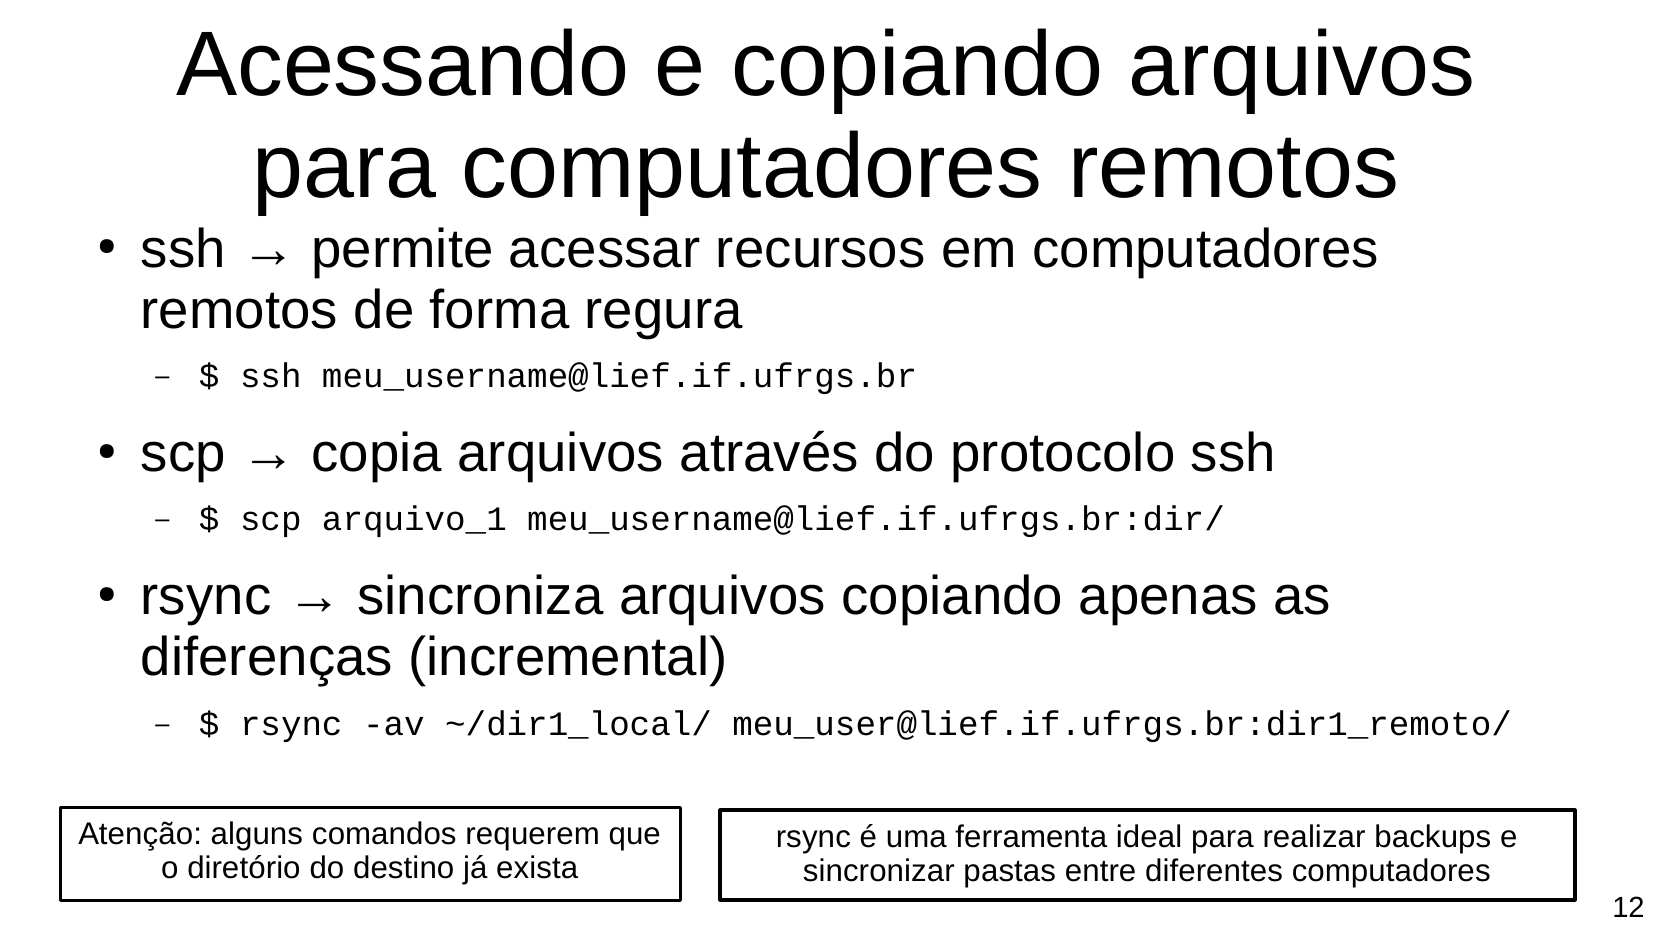

# Acessando e copiando arquivos para computadores remotos
ssh → permite acessar recursos em computadores remotos de forma regura
$ ssh meu_username@lief.if.ufrgs.br
scp → copia arquivos através do protocolo ssh
$ scp arquivo_1 meu_username@lief.if.ufrgs.br:dir/
rsync → sincroniza arquivos copiando apenas as diferenças (incremental)
$ rsync -av ~/dir1_local/ meu_user@lief.if.ufrgs.br:dir1_remoto/
Atenção: alguns comandos requerem que o diretório do destino já exista
rsync é uma ferramenta ideal para realizar backups e sincronizar pastas entre diferentes computadores